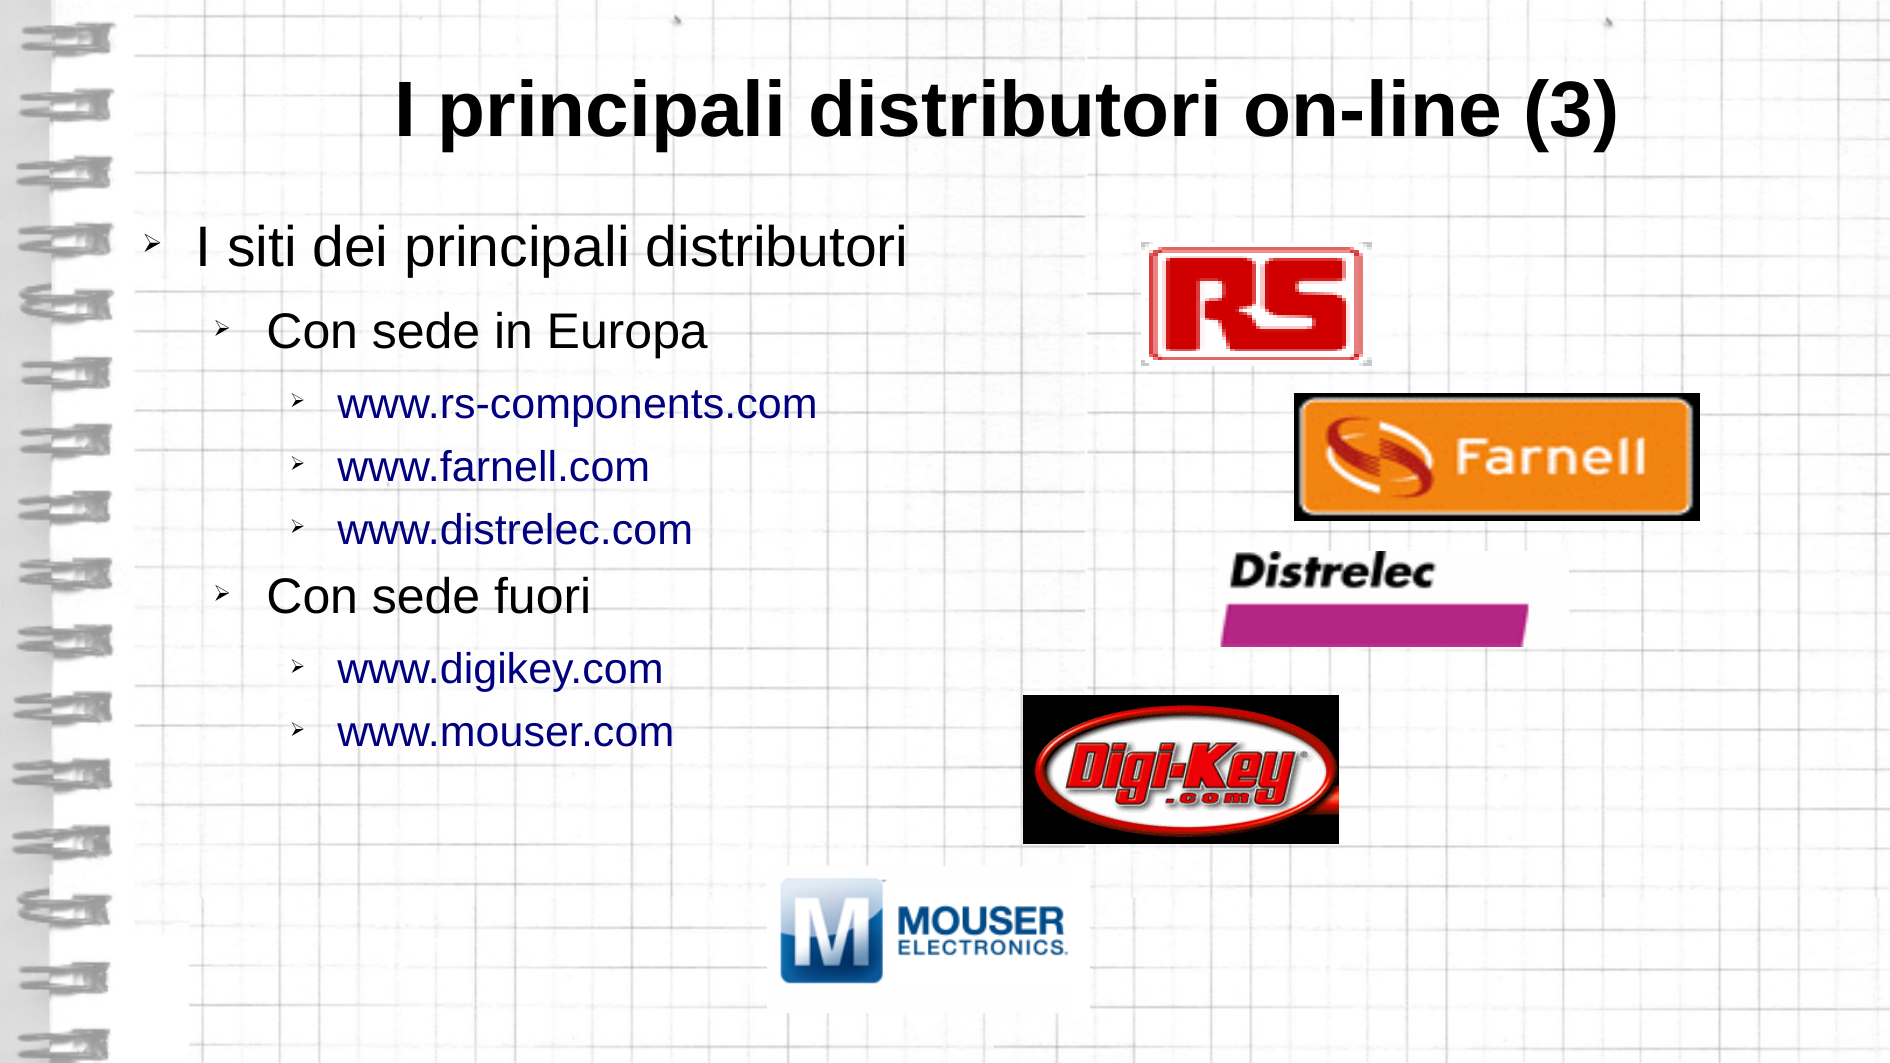

# I principali distributori on-line (3)
I siti dei principali distributori
Con sede in Europa
www.rs-components.com
www.farnell.com
www.distrelec.com
Con sede fuori
www.digikey.com
www.mouser.com